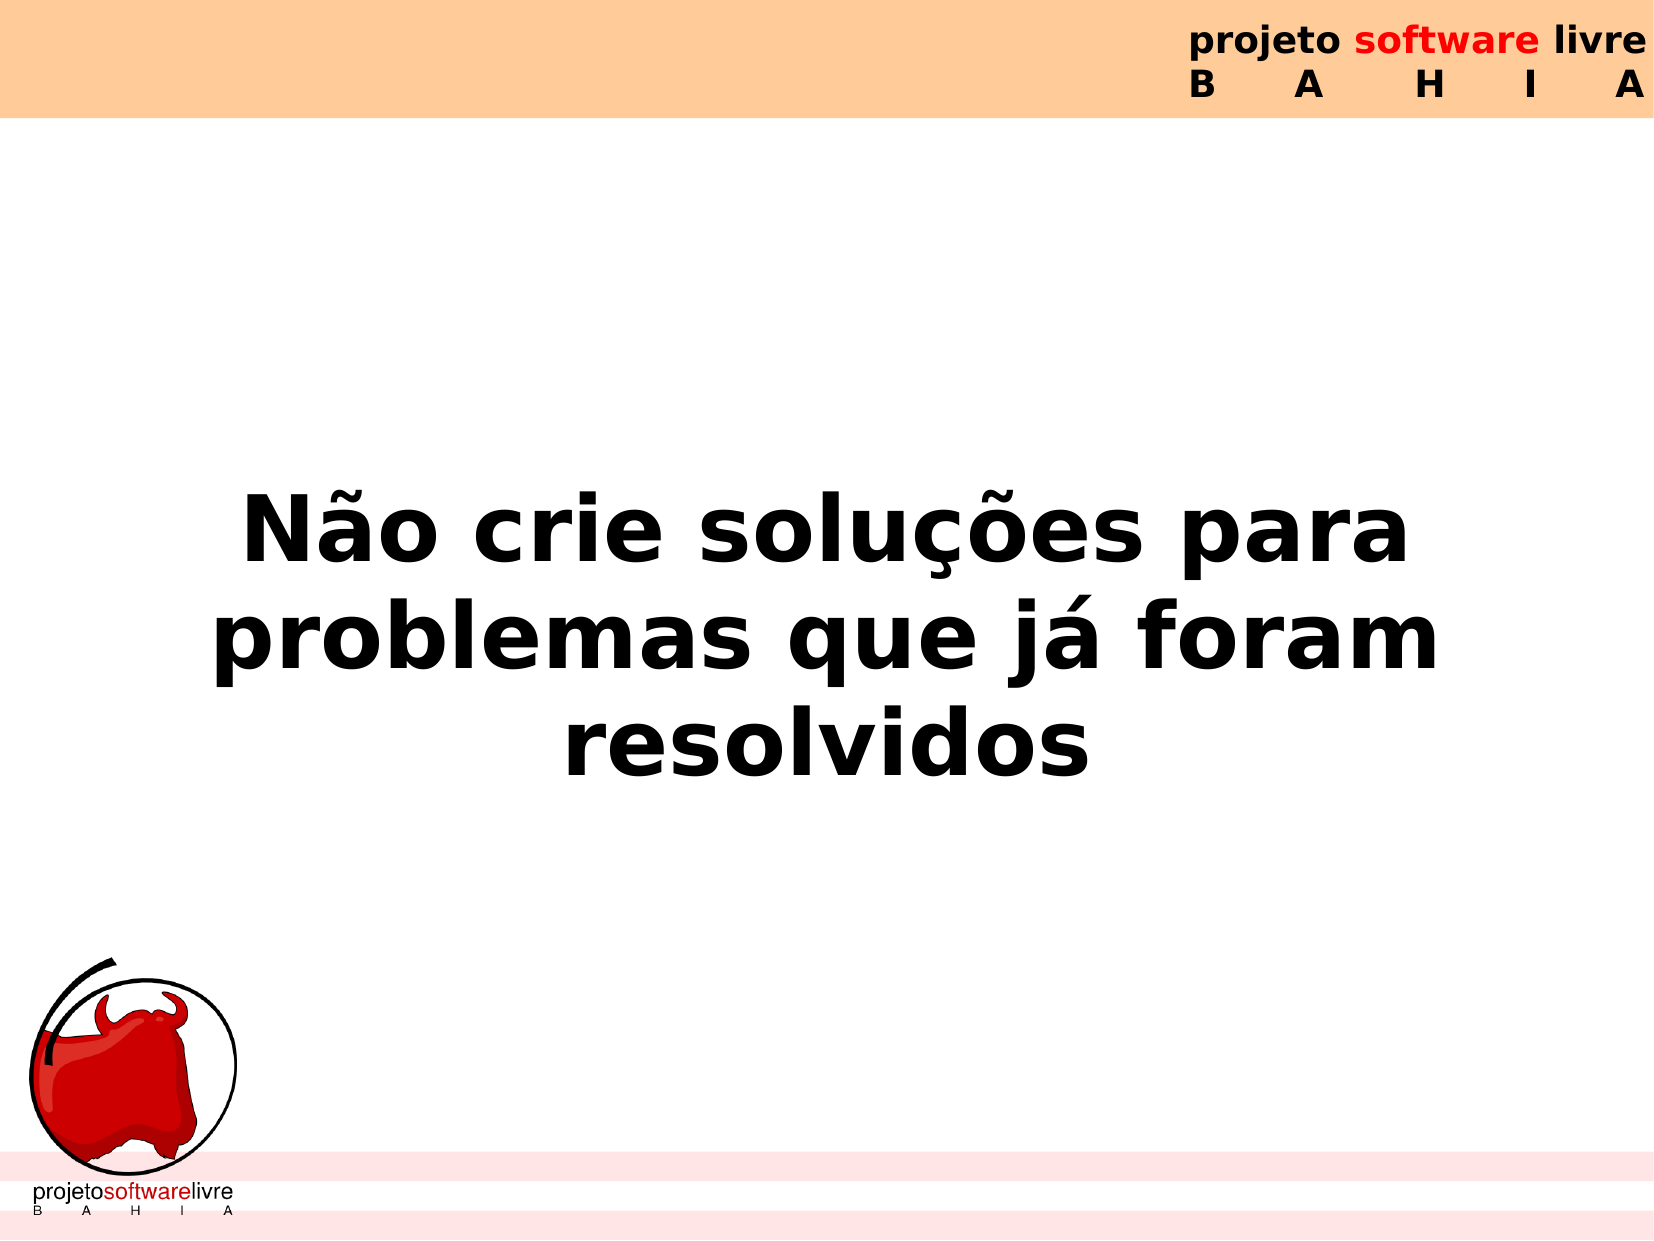

# Não crie soluções para problemas que já foram resolvidos